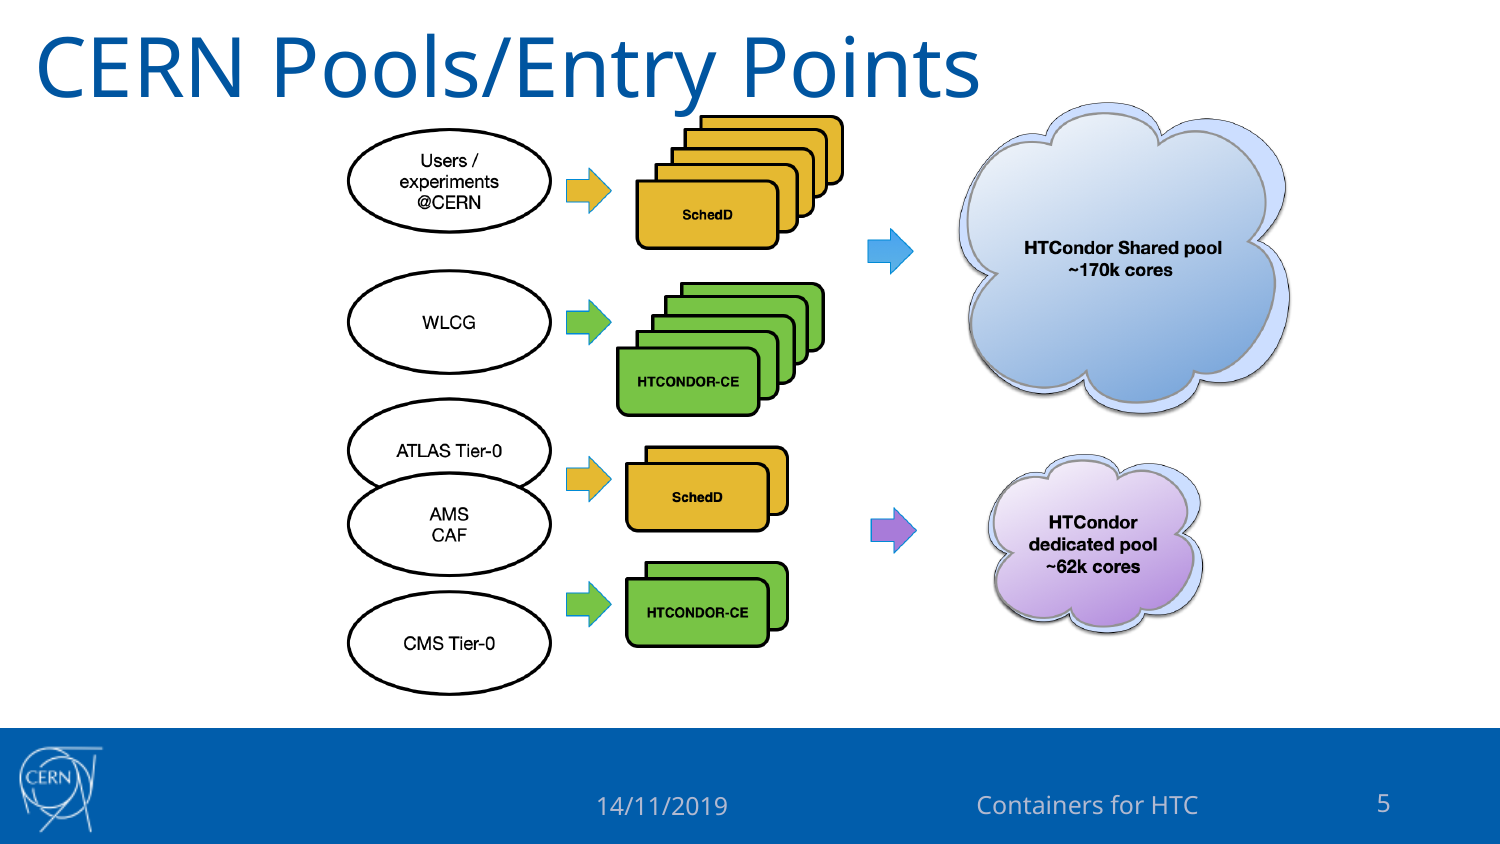

# CERN Pools/Entry Points
Containers for HTC
14/11/2019